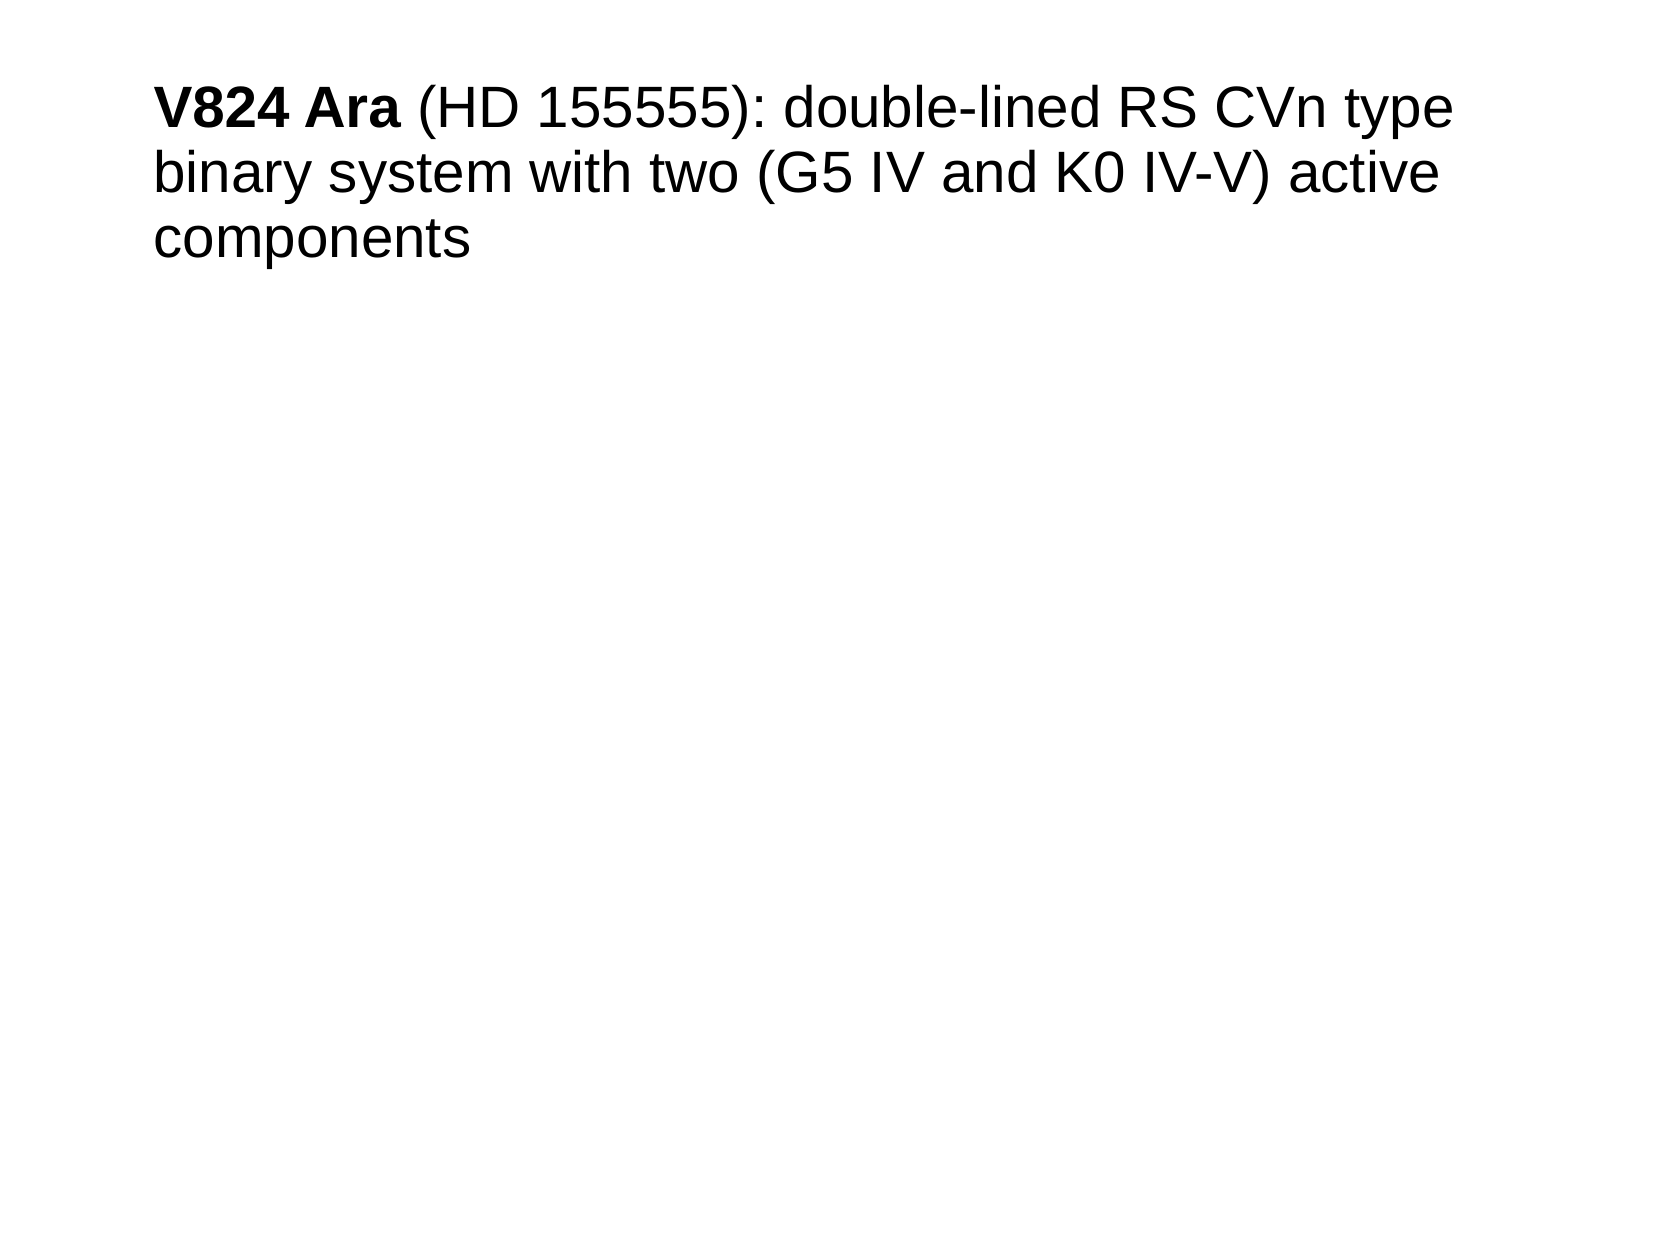

# V824 Ara (HD 155555): double-lined RS CVn type binary system with two (G5 IV and K0 IV-V) active components